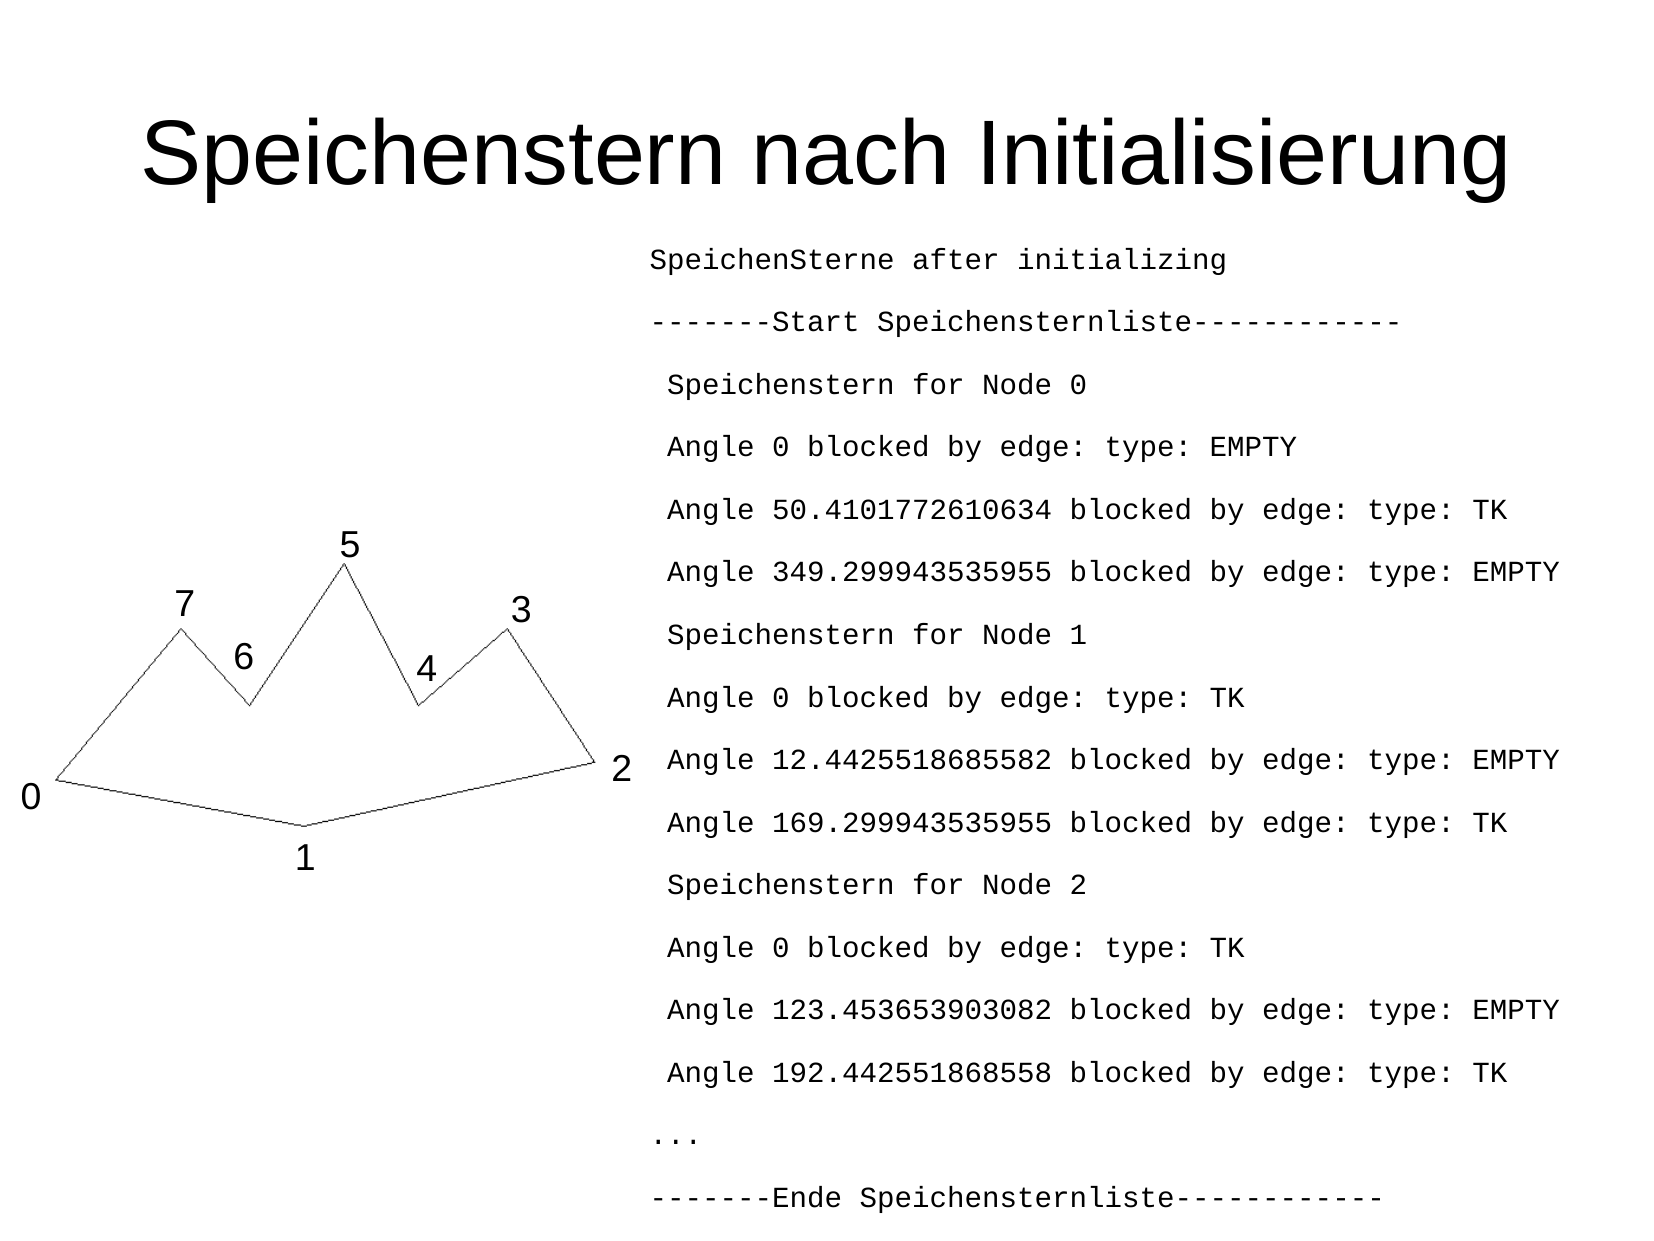

# Speichenstern nach Initialisierung
SpeichenSterne after initializing
-------Start Speichensternliste------------
 Speichenstern for Node 0
 Angle 0 blocked by edge: type: EMPTY
 Angle 50.4101772610634 blocked by edge: type: TK
 Angle 349.299943535955 blocked by edge: type: EMPTY
 Speichenstern for Node 1
 Angle 0 blocked by edge: type: TK
 Angle 12.4425518685582 blocked by edge: type: EMPTY
 Angle 169.299943535955 blocked by edge: type: TK
 Speichenstern for Node 2
 Angle 0 blocked by edge: type: TK
 Angle 123.453653903082 blocked by edge: type: EMPTY
 Angle 192.442551868558 blocked by edge: type: TK
...
-------Ende Speichensternliste------------
5
7
3
6
4
2
0
1